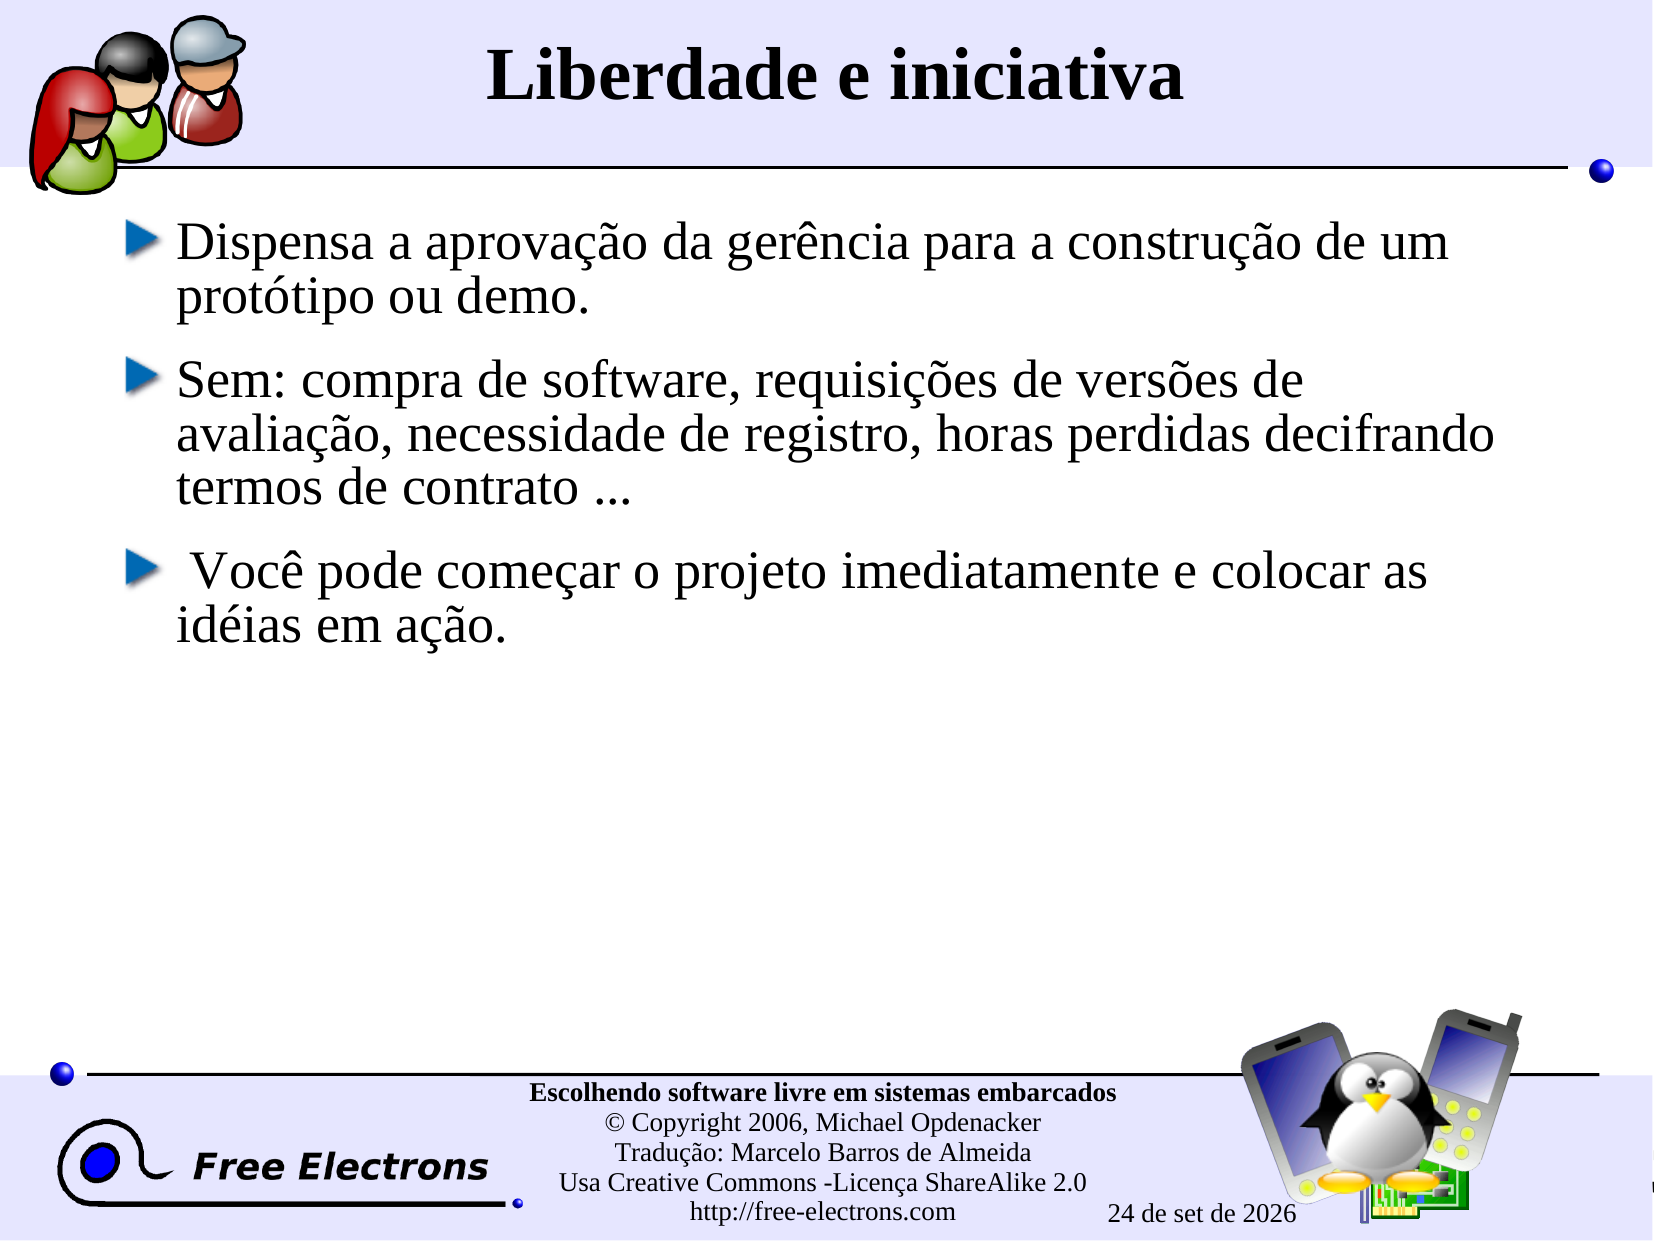

# Liberdade e iniciativa
Dispensa a aprovação da gerência para a construção de um protótipo ou demo.
Sem: compra de software, requisições de versões de avaliação, necessidade de registro, horas perdidas decifrando termos de contrato ...
 Você pode começar o projeto imediatamente e colocar as idéias em ação.